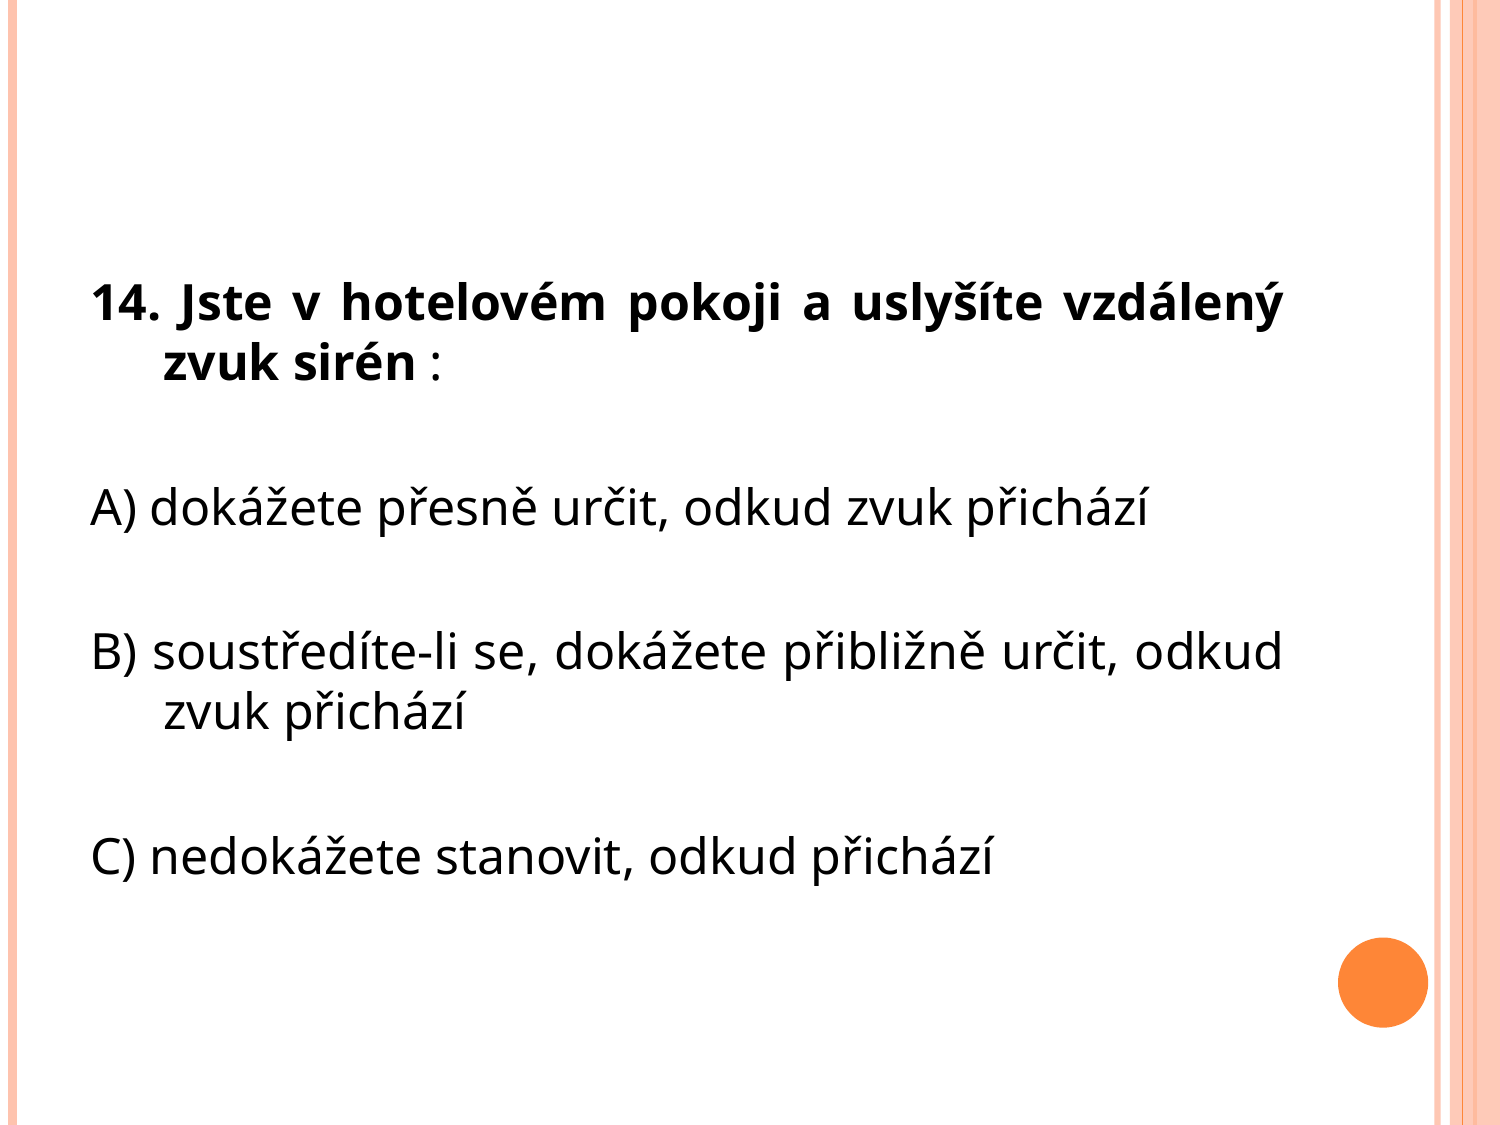

#
14. Jste v hotelovém pokoji a uslyšíte vzdálený zvuk sirén :
A) dokážete přesně určit, odkud zvuk přichází
B) soustředíte-li se, dokážete přibližně určit, odkud zvuk přichází
C) nedokážete stanovit, odkud přichází